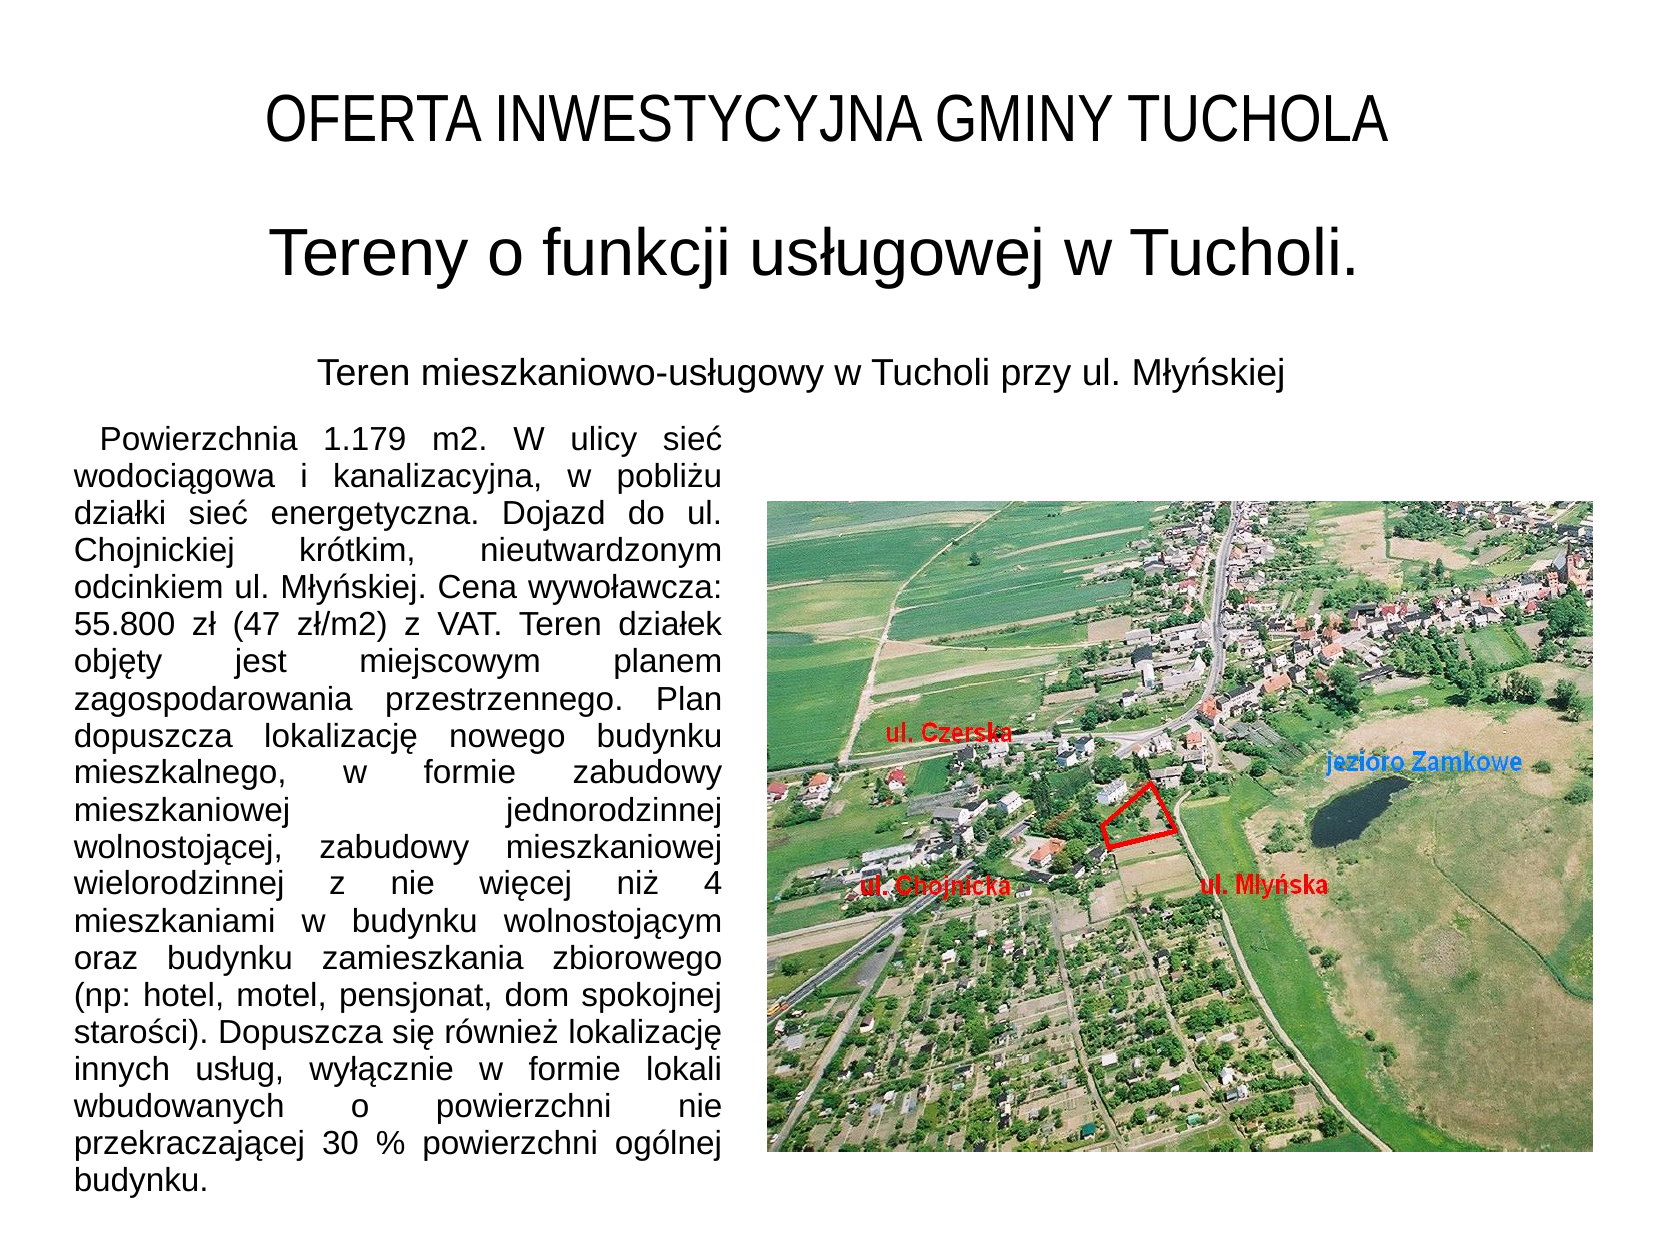

# OFERTA INWESTYCYJNA GMINY TUCHOLA
Tereny o funkcji usługowej w Tucholi.
Teren mieszkaniowo-usługowy w Tucholi przy ul. Młyńskiej
 Powierzchnia 1.179 m2. W ulicy sieć wodociągowa i kanalizacyjna, w pobliżu działki sieć energetyczna. Dojazd do ul. Chojnickiej krótkim, nieutwardzonym odcinkiem ul. Młyńskiej. Cena wywoławcza: 55.800 zł (47 zł/m2) z VAT. Teren działek objęty jest miejscowym planem zagospodarowania przestrzennego. Plan dopuszcza lokalizację nowego budynku mieszkalnego, w formie zabudowy mieszkaniowej jednorodzinnej wolnostojącej, zabudowy mieszkaniowej wielorodzinnej z nie więcej niż 4 mieszkaniami w budynku wolnostojącym oraz budynku zamieszkania zbiorowego (np: hotel, motel, pensjonat, dom spokojnej starości). Dopuszcza się również lokalizację innych usług, wyłącznie w formie lokali wbudowanych o powierzchni nie przekraczającej 30 % powierzchni ogólnej budynku.